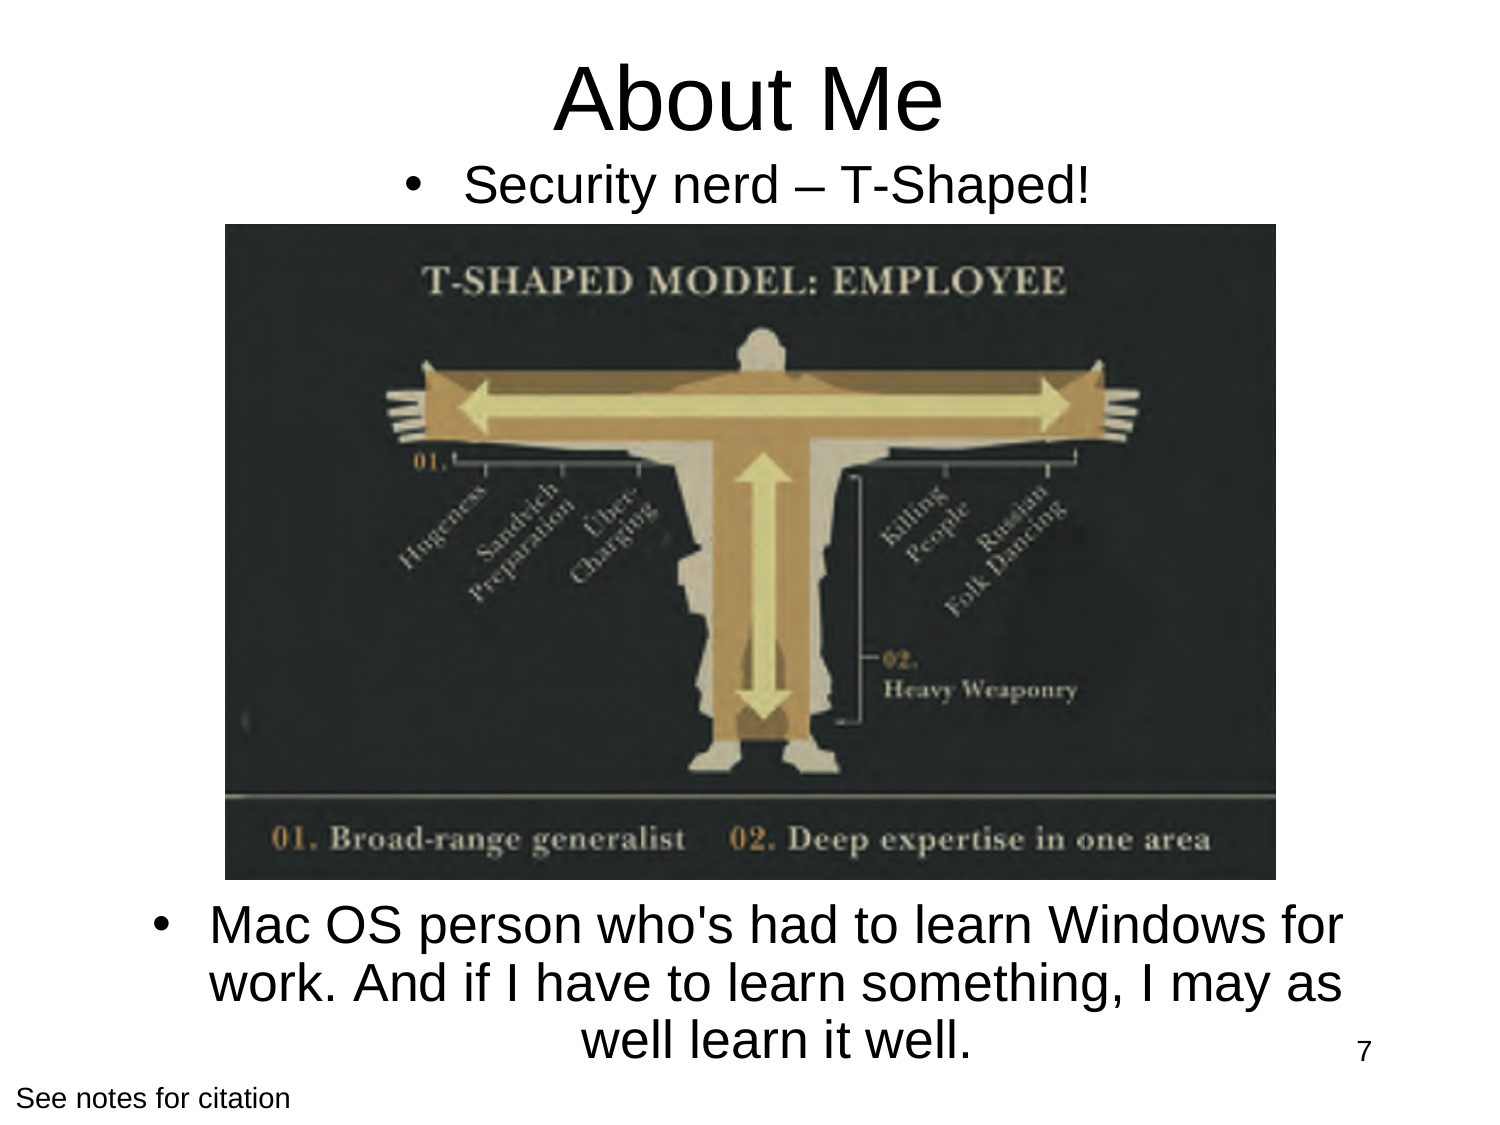

# About Me
Security nerd – T-Shaped!
Mac OS person who's had to learn Windows for work. And if I have to learn something, I may as well learn it well.
7
See notes for citation